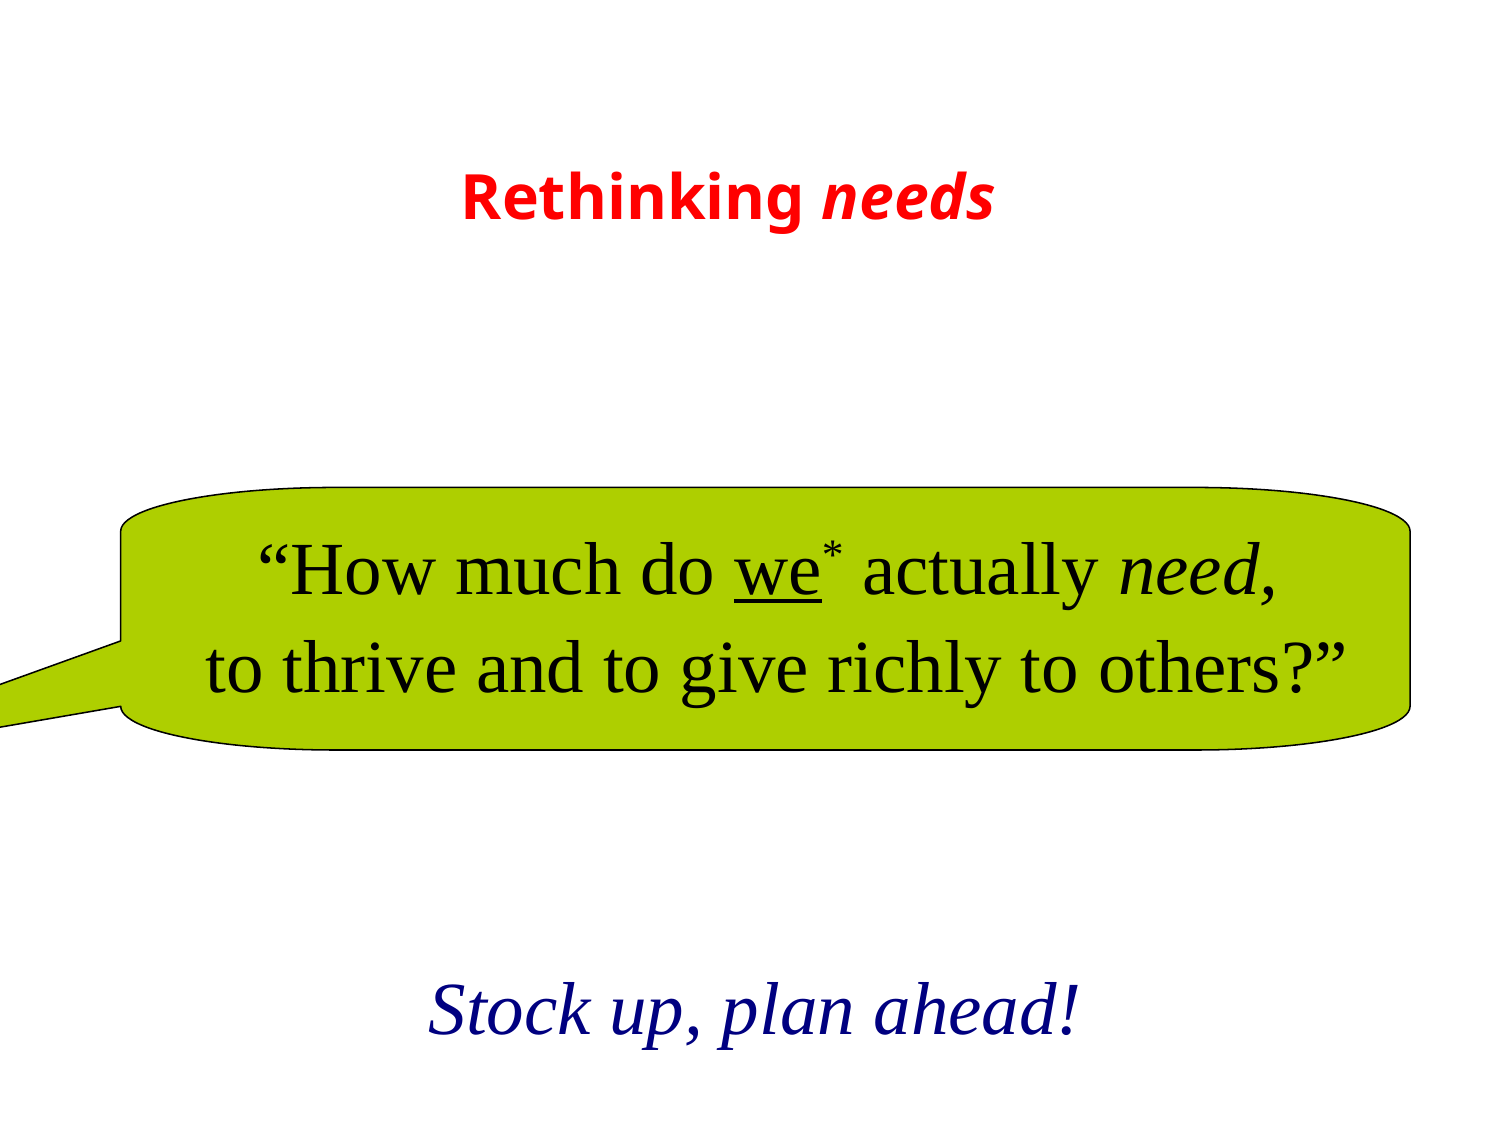

Rethinking needs
“How much do we* actually need,
to thrive and to give richly to others?”
Stock up, plan ahead!